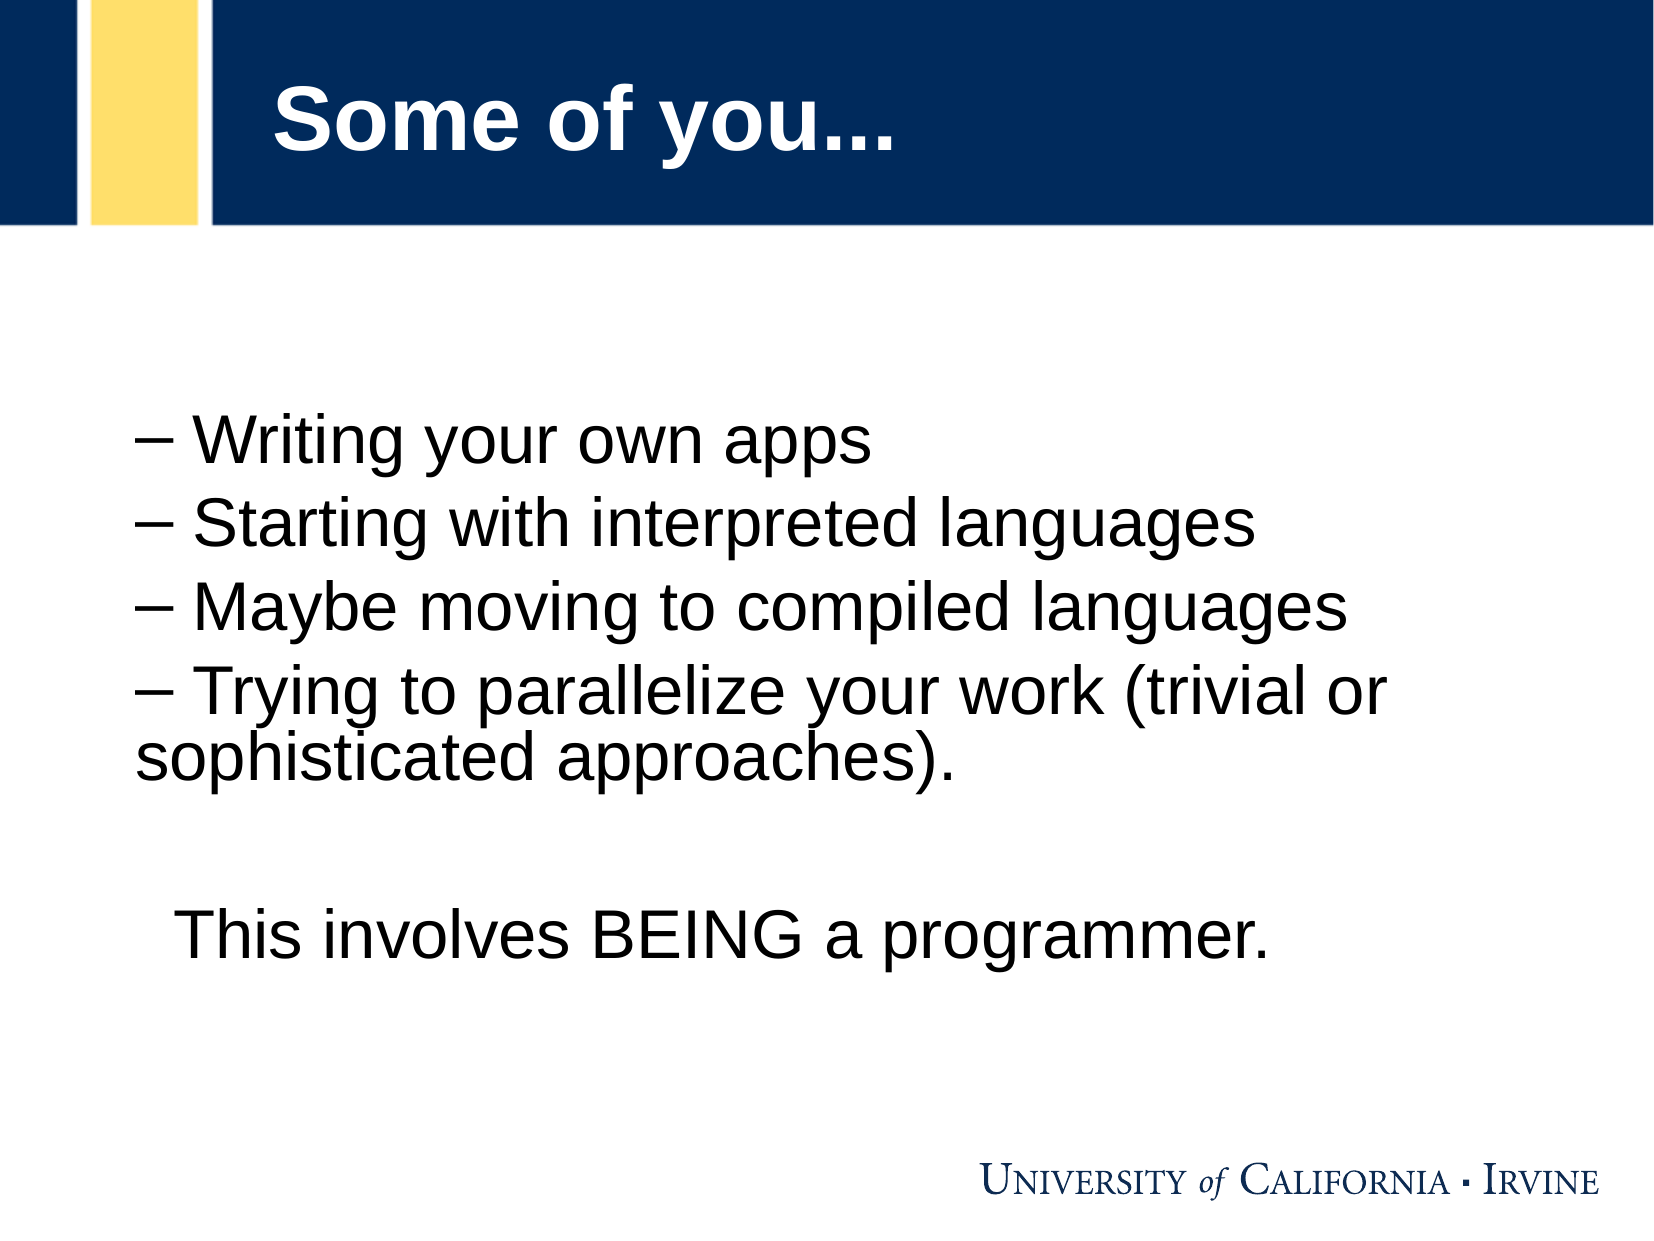

# Some of you...
 Writing your own apps
 Starting with interpreted languages
 Maybe moving to compiled languages
 Trying to parallelize your work (trivial or sophisticated approaches).
This involves BEING a programmer.